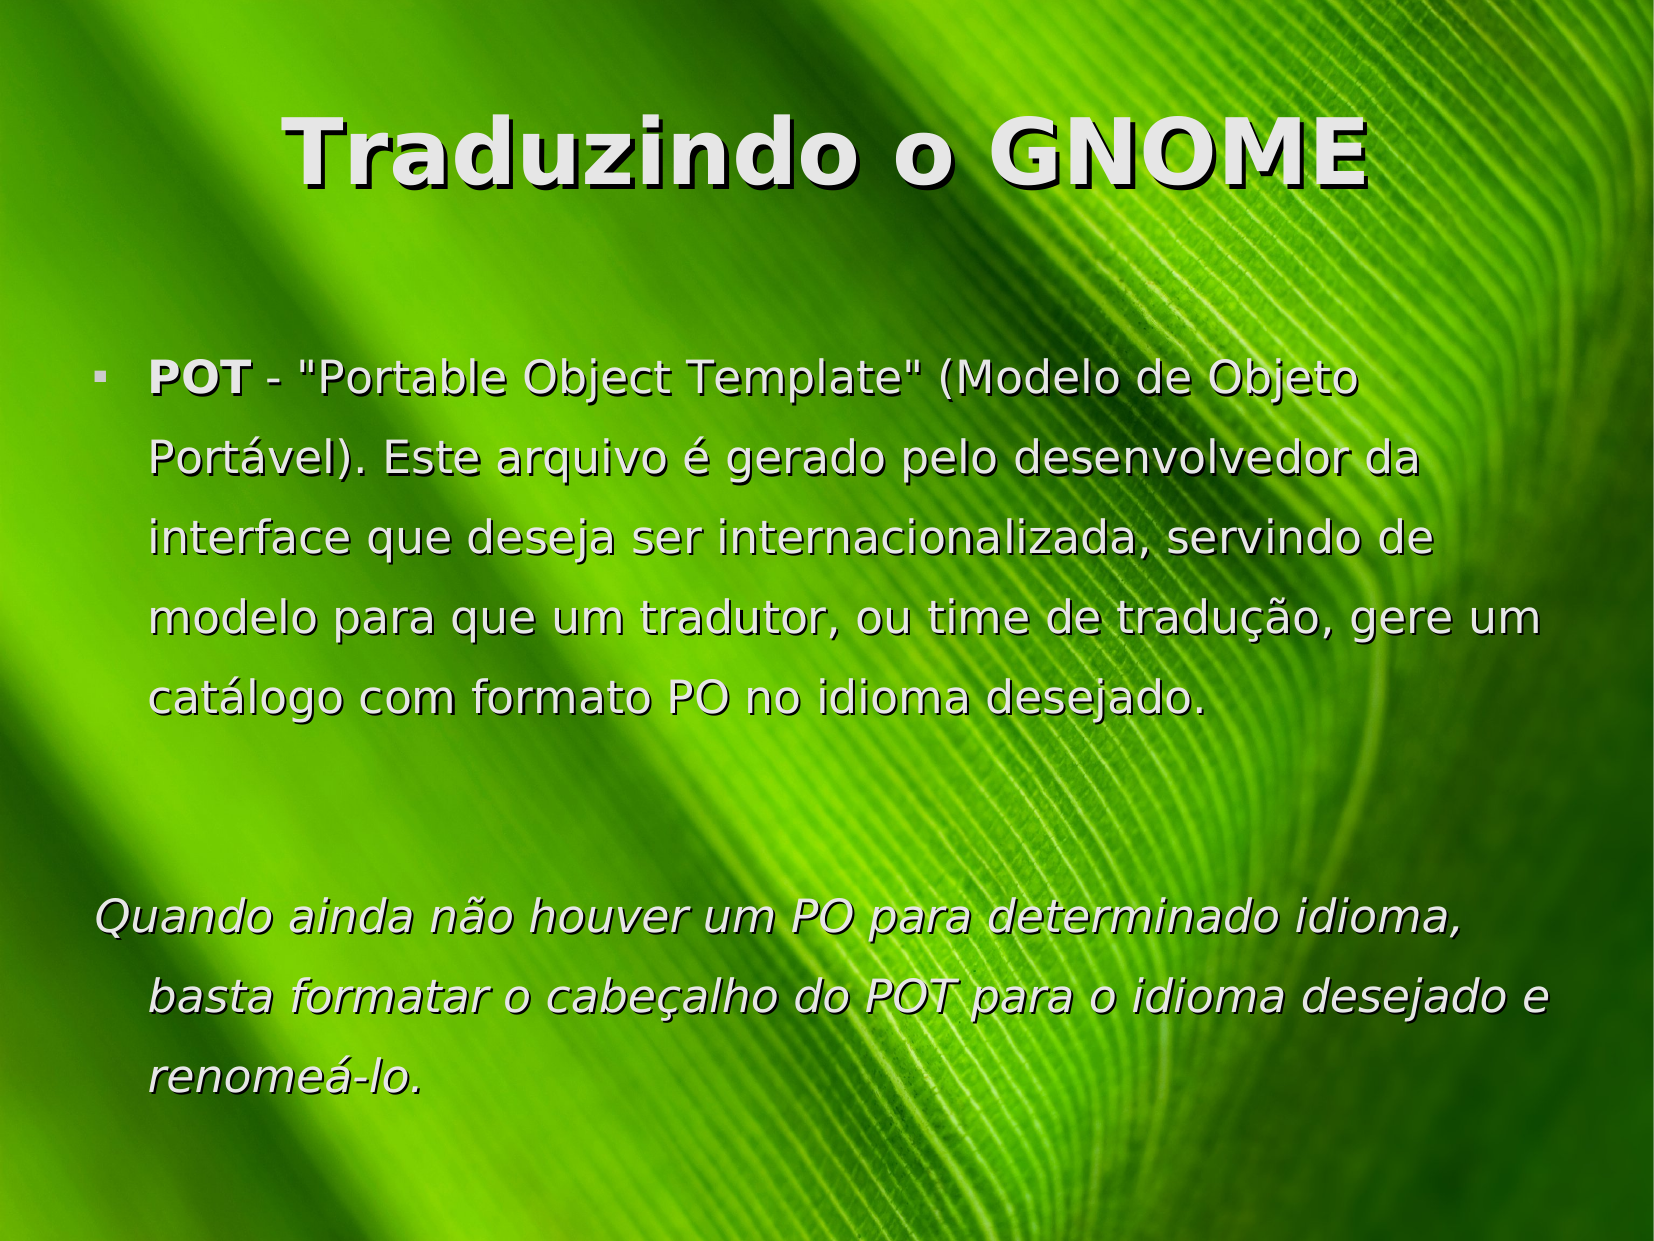

# Traduzindo o GNOME
POT - "Portable Object Template" (Modelo de Objeto Portável). Este arquivo é gerado pelo desenvolvedor da interface que deseja ser internacionalizada, servindo de modelo para que um tradutor, ou time de tradução, gere um catálogo com formato PO no idioma desejado.
Quando ainda não houver um PO para determinado idioma, basta formatar o cabeçalho do POT para o idioma desejado e renomeá-lo.